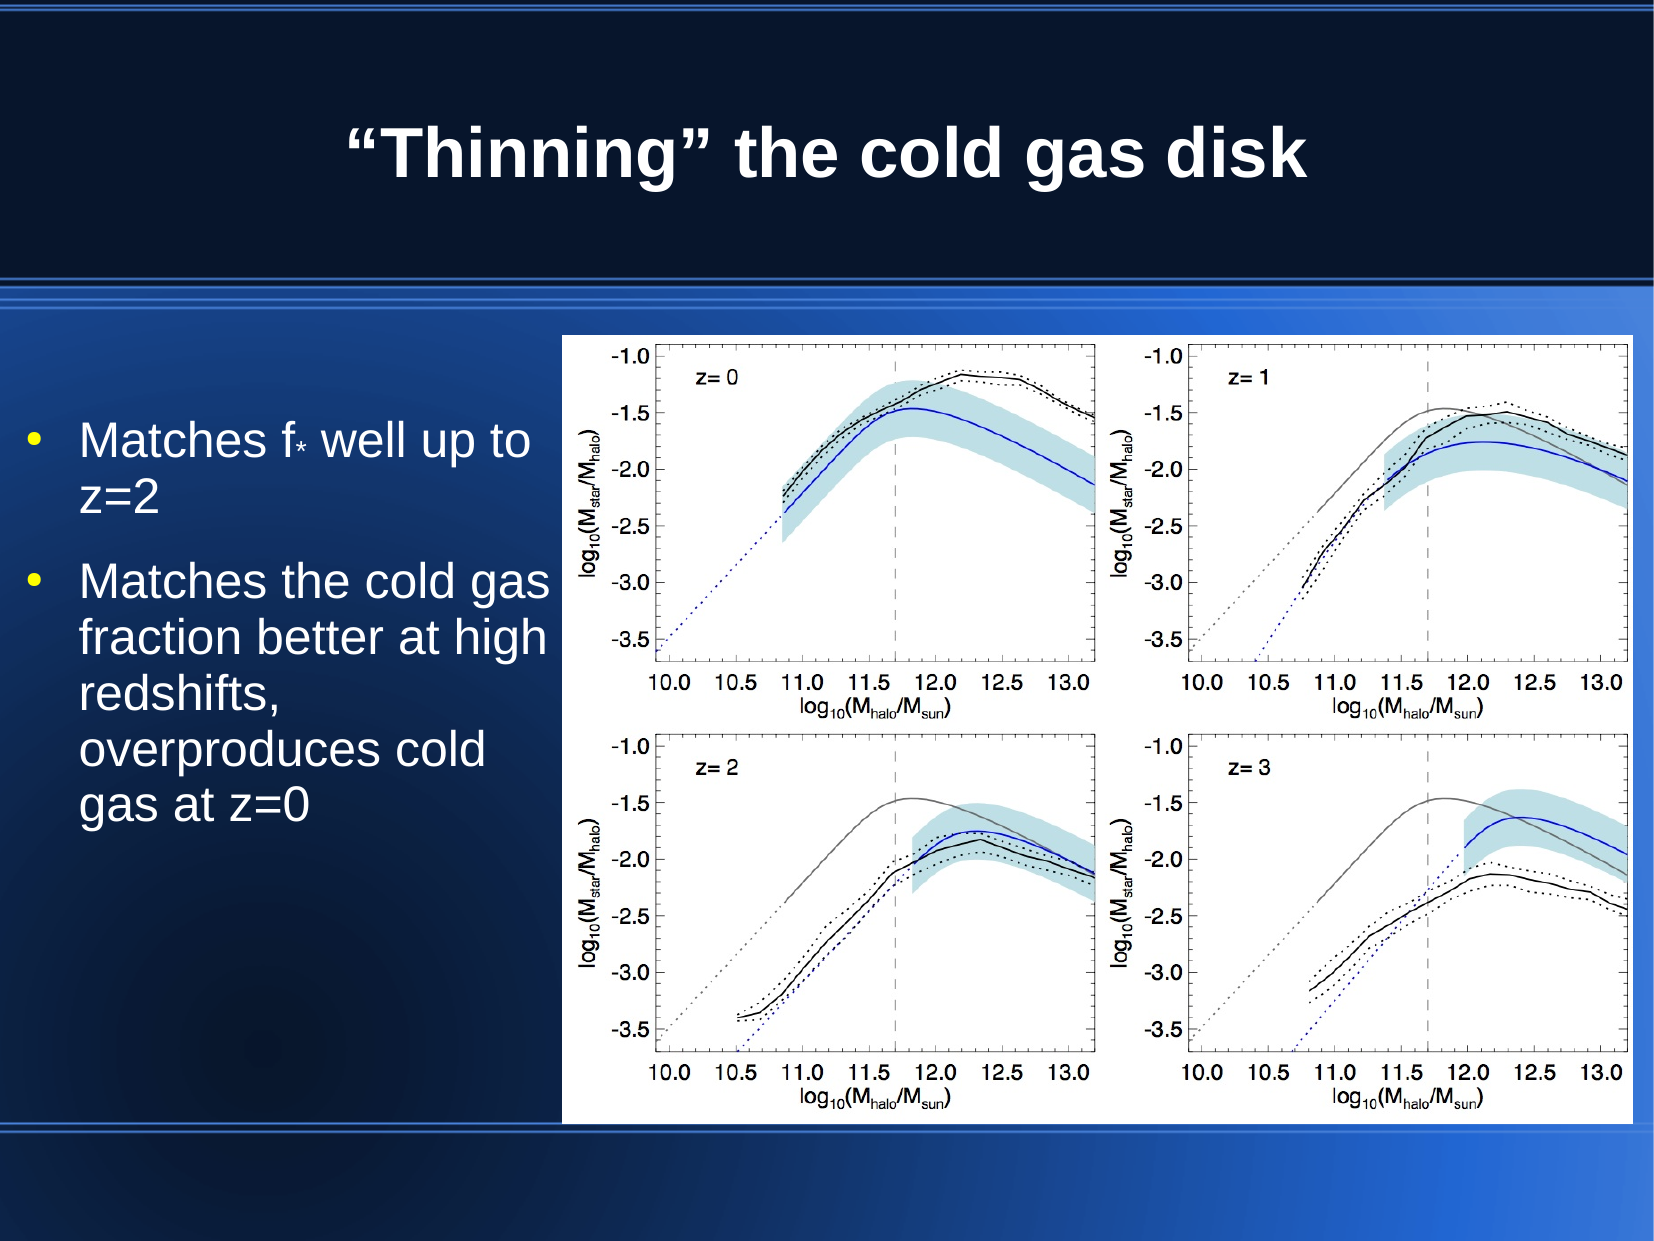

# “Thinning” the cold gas disk
Matches f* well up to z=2
Matches the cold gas fraction better at high redshifts, overproduces cold gas at z=0